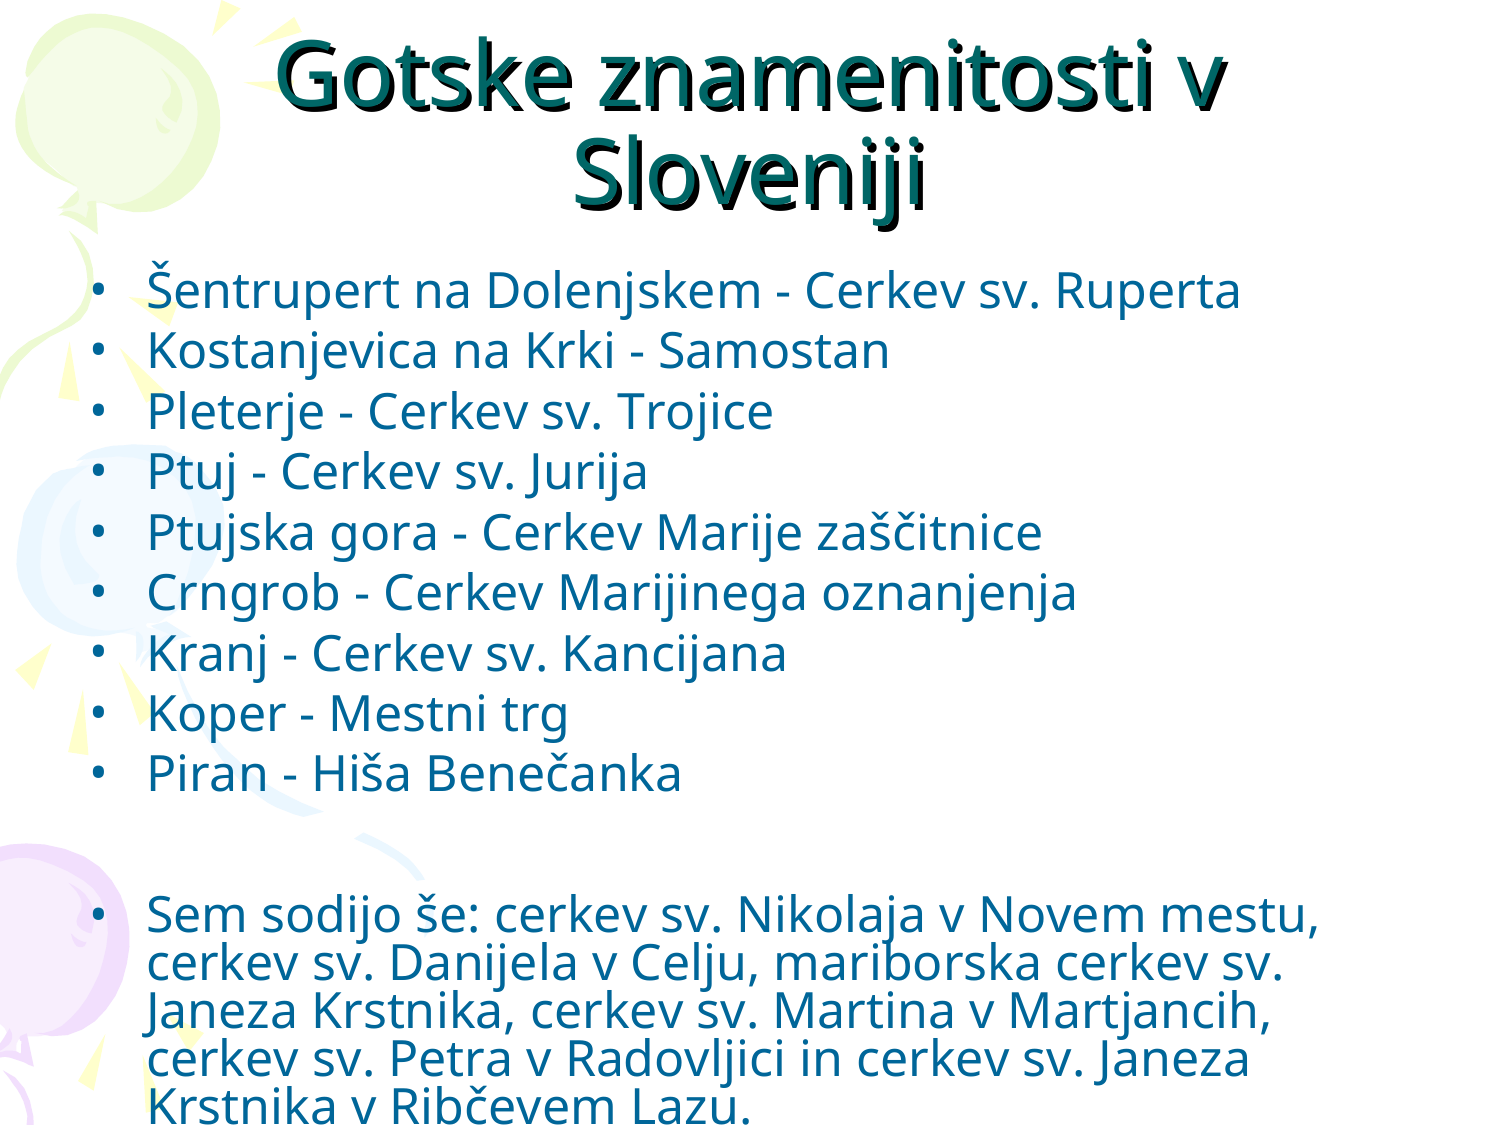

# Gotske znamenitosti v Sloveniji
Šentrupert na Dolenjskem - Cerkev sv. Ruperta
Kostanjevica na Krki - Samostan
Pleterje - Cerkev sv. Trojice
Ptuj - Cerkev sv. Jurija
Ptujska gora - Cerkev Marije zaščitnice
Crngrob - Cerkev Marijinega oznanjenja
Kranj - Cerkev sv. Kancijana
Koper - Mestni trg
Piran - Hiša Benečanka
Sem sodijo še: cerkev sv. Nikolaja v Novem mestu, cerkev sv. Danijela v Celju, mariborska cerkev sv. Janeza Krstnika, cerkev sv. Martina v Martjancih, cerkev sv. Petra v Radovljici in cerkev sv. Janeza Krstnika v Ribčevem Lazu.